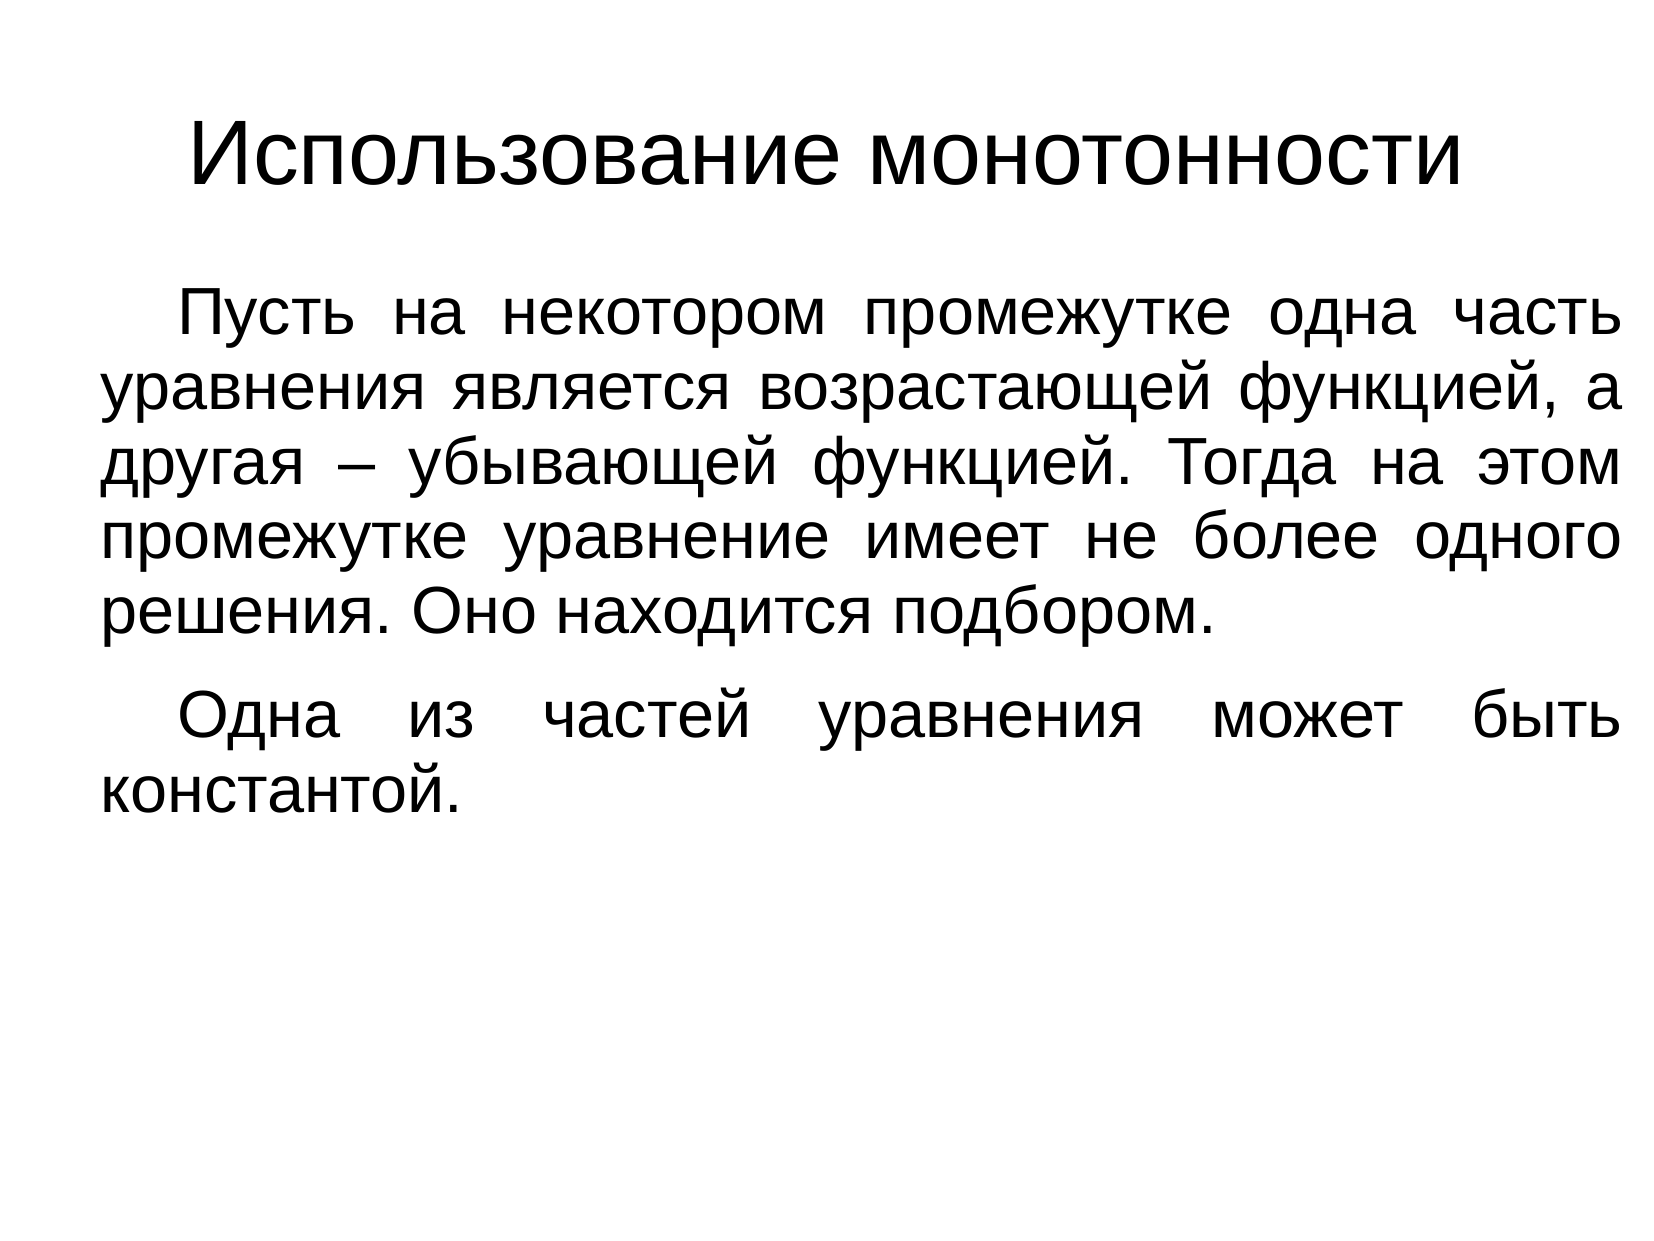

# Использование монотонности
Пусть на некотором промежутке одна часть уравнения является возрастающей функцией, а другая – убывающей функцией. Тогда на этом промежутке уравнение имеет не более одного решения. Оно находится подбором.
Одна из частей уравнения может быть константой.